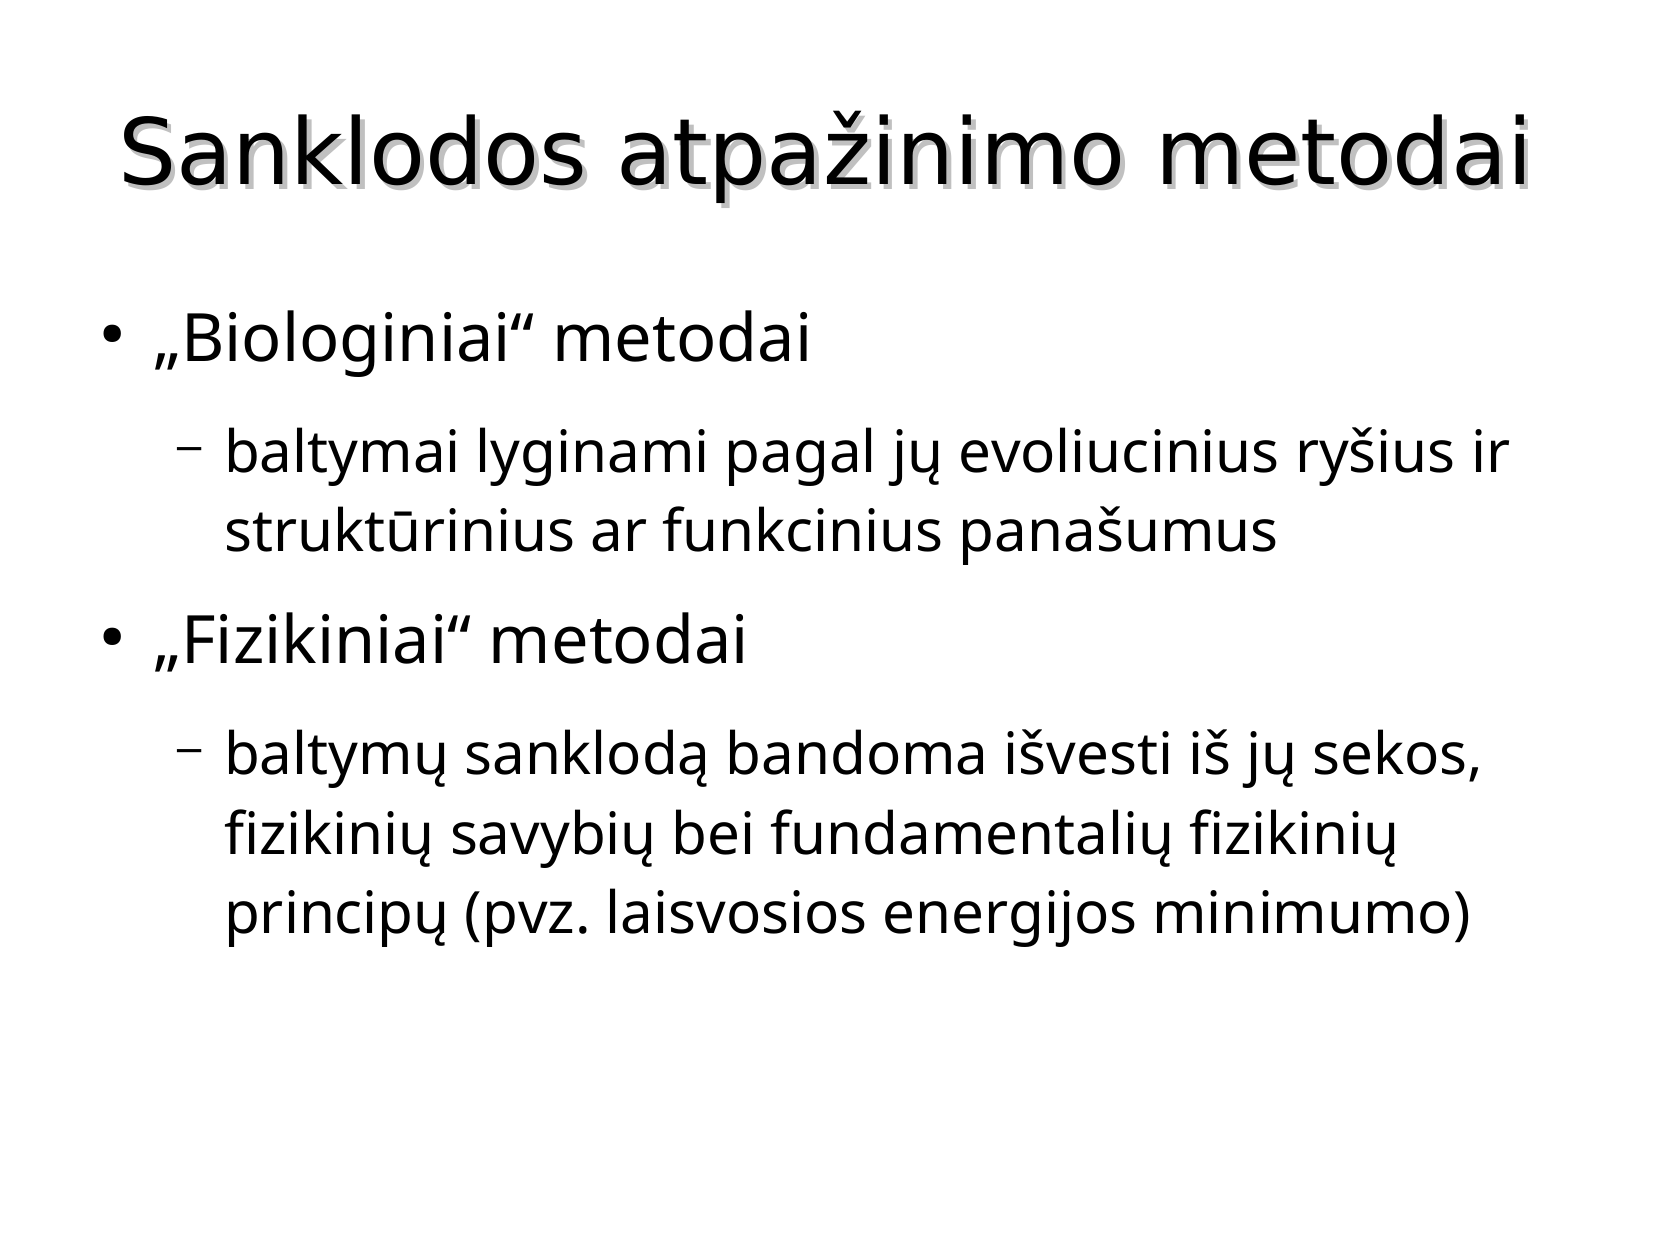

# Sanklodos atpažinimo metodai
„Biologiniai“ metodai
baltymai lyginami pagal jų evoliucinius ryšius ir struktūrinius ar funkcinius panašumus
„Fizikiniai“ metodai
baltymų sanklodą bandoma išvesti iš jų sekos, fizikinių savybių bei fundamentalių fizikinių principų (pvz. laisvosios energijos minimumo)